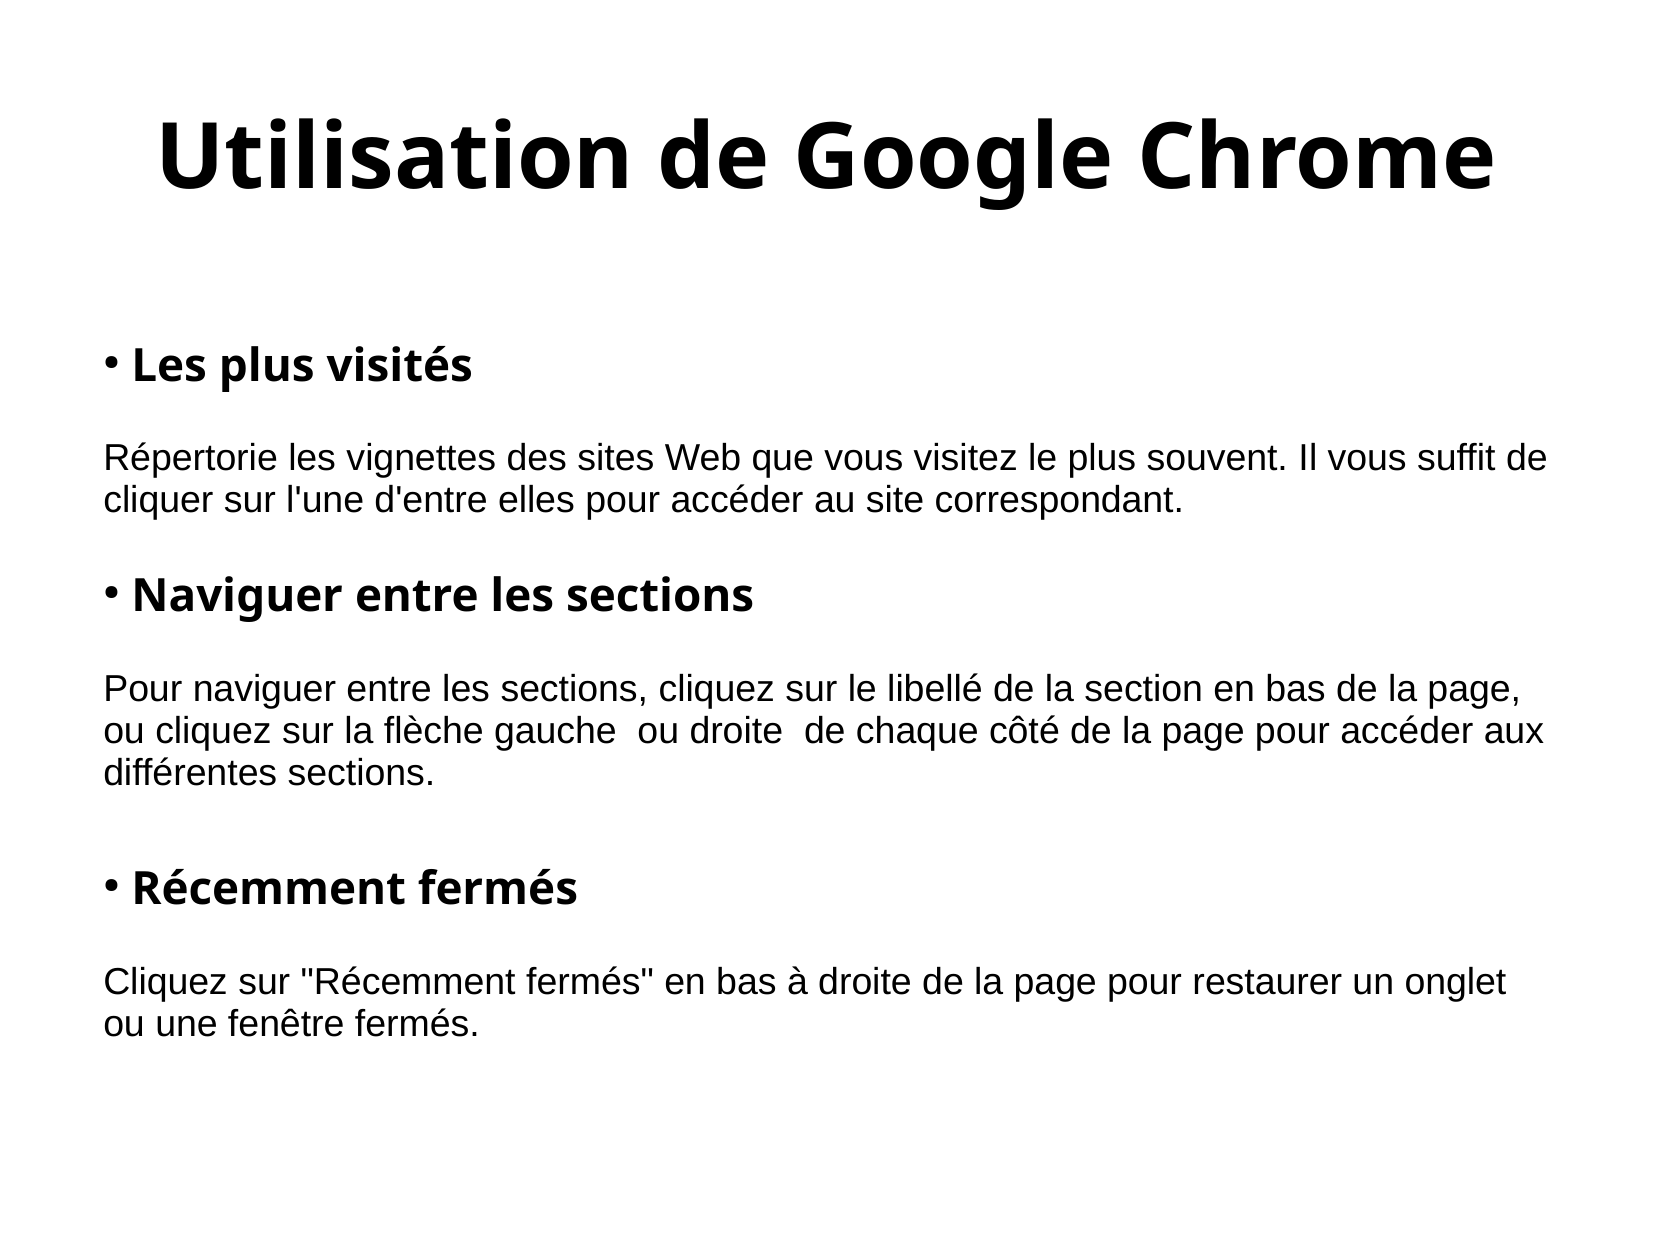

# Utilisation de Google Chrome
 Les plus visités
Répertorie les vignettes des sites Web que vous visitez le plus souvent. Il vous suffit de cliquer sur l'une d'entre elles pour accéder au site correspondant.
 Naviguer entre les sections
Pour naviguer entre les sections, cliquez sur le libellé de la section en bas de la page, ou cliquez sur la flèche gauche ou droite de chaque côté de la page pour accéder aux différentes sections.
 Récemment fermés
Cliquez sur "Récemment fermés" en bas à droite de la page pour restaurer un onglet ou une fenêtre fermés.